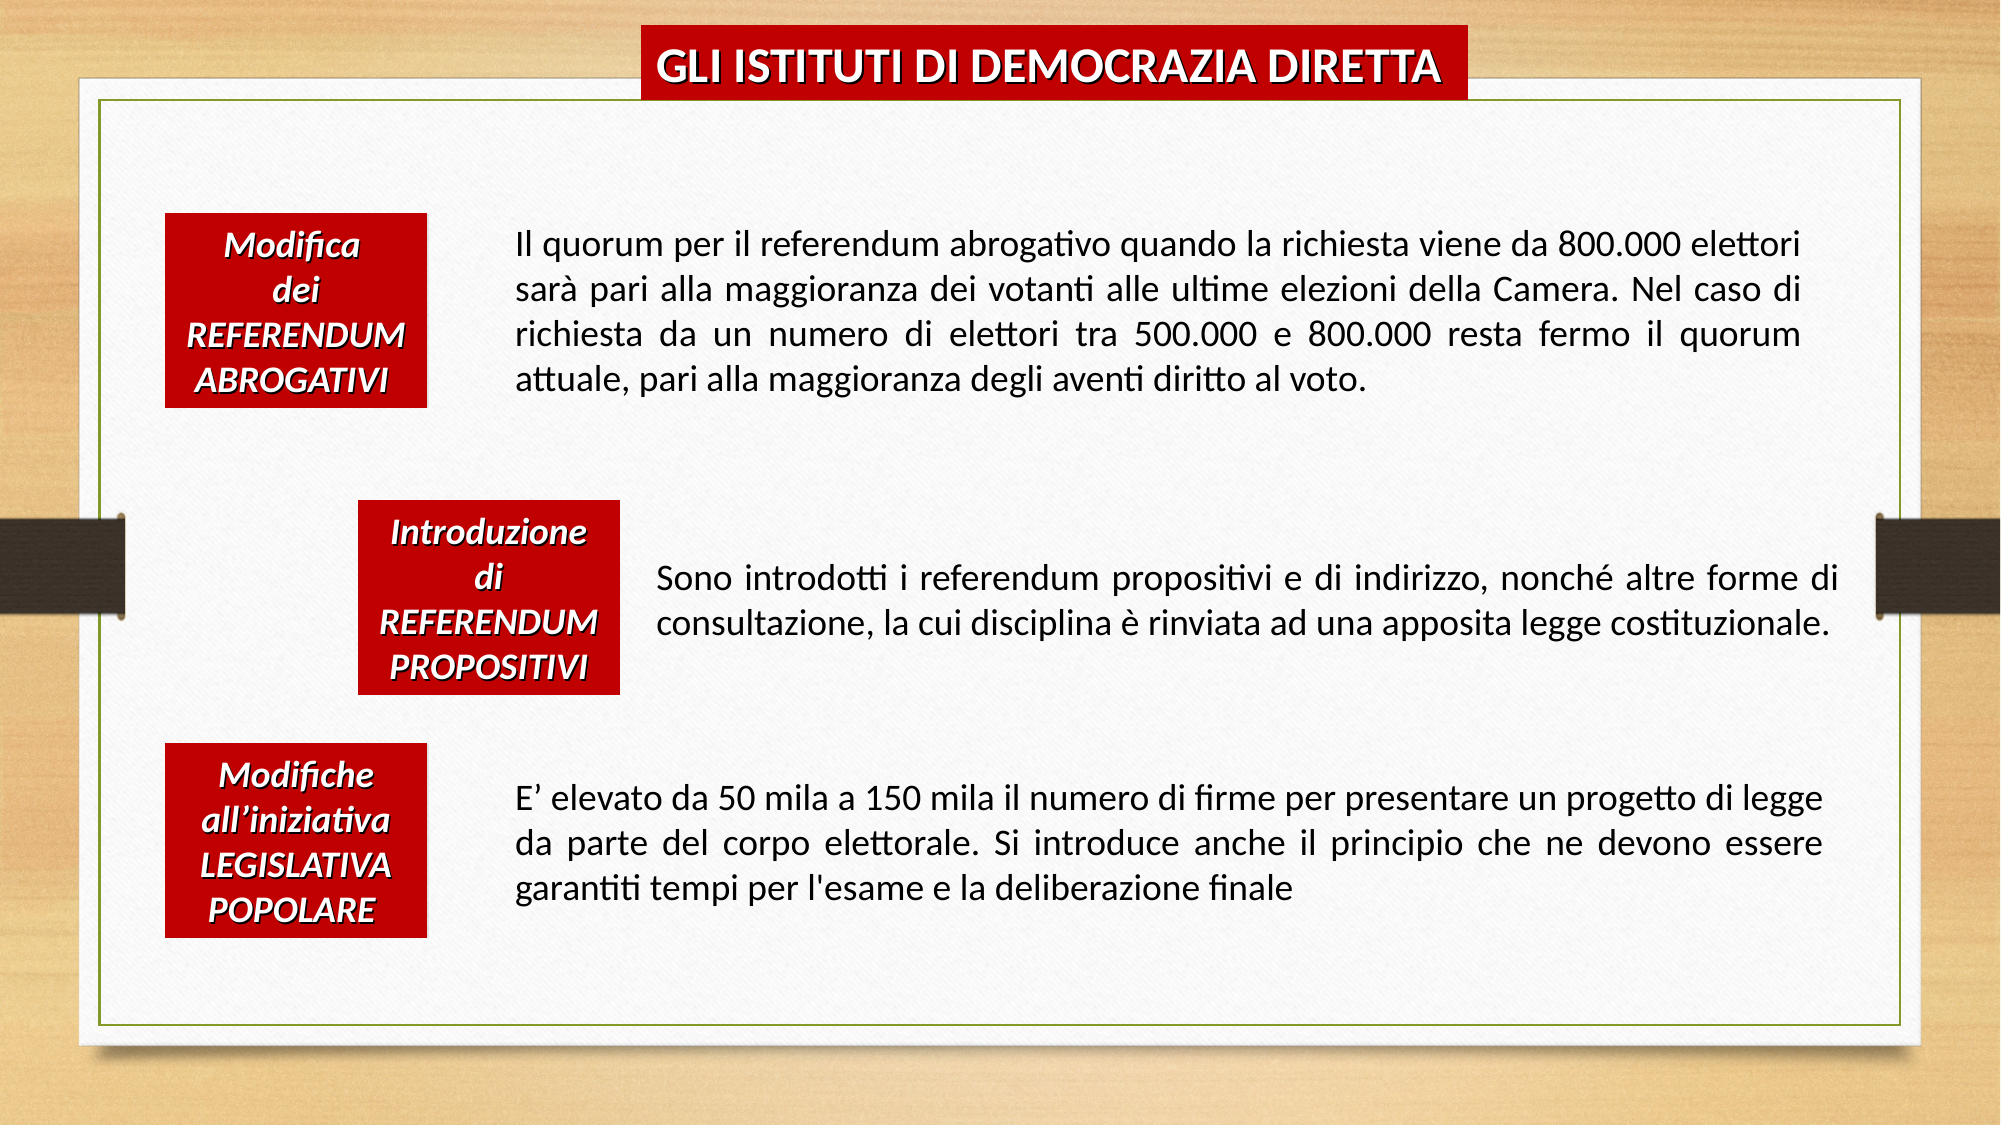

GLI ISTITUTI DI DEMOCRAZIA DIRETTA
Il quorum per il referendum abrogativo quando la richiesta viene da 800.000 elettori sarà pari alla maggioranza dei votanti alle ultime elezioni della Camera. Nel caso di richiesta da un numero di elettori tra 500.000 e 800.000 resta fermo il quorum attuale, pari alla maggioranza degli aventi diritto al voto.
Modifica
dei REFERENDUM ABROGATIVI
Introduzione di REFERENDUM PROPOSITIVI
Sono introdotti i referendum propositivi e di indirizzo, nonché altre forme di consultazione, la cui disciplina è rinviata ad una apposita legge costituzionale.
Modifiche all’iniziativa LEGISLATIVA POPOLARE
E’ elevato da 50 mila a 150 mila il numero di firme per presentare un progetto di legge da parte del corpo elettorale. Si introduce anche il principio che ne devono essere garantiti tempi per l'esame e la deliberazione finale